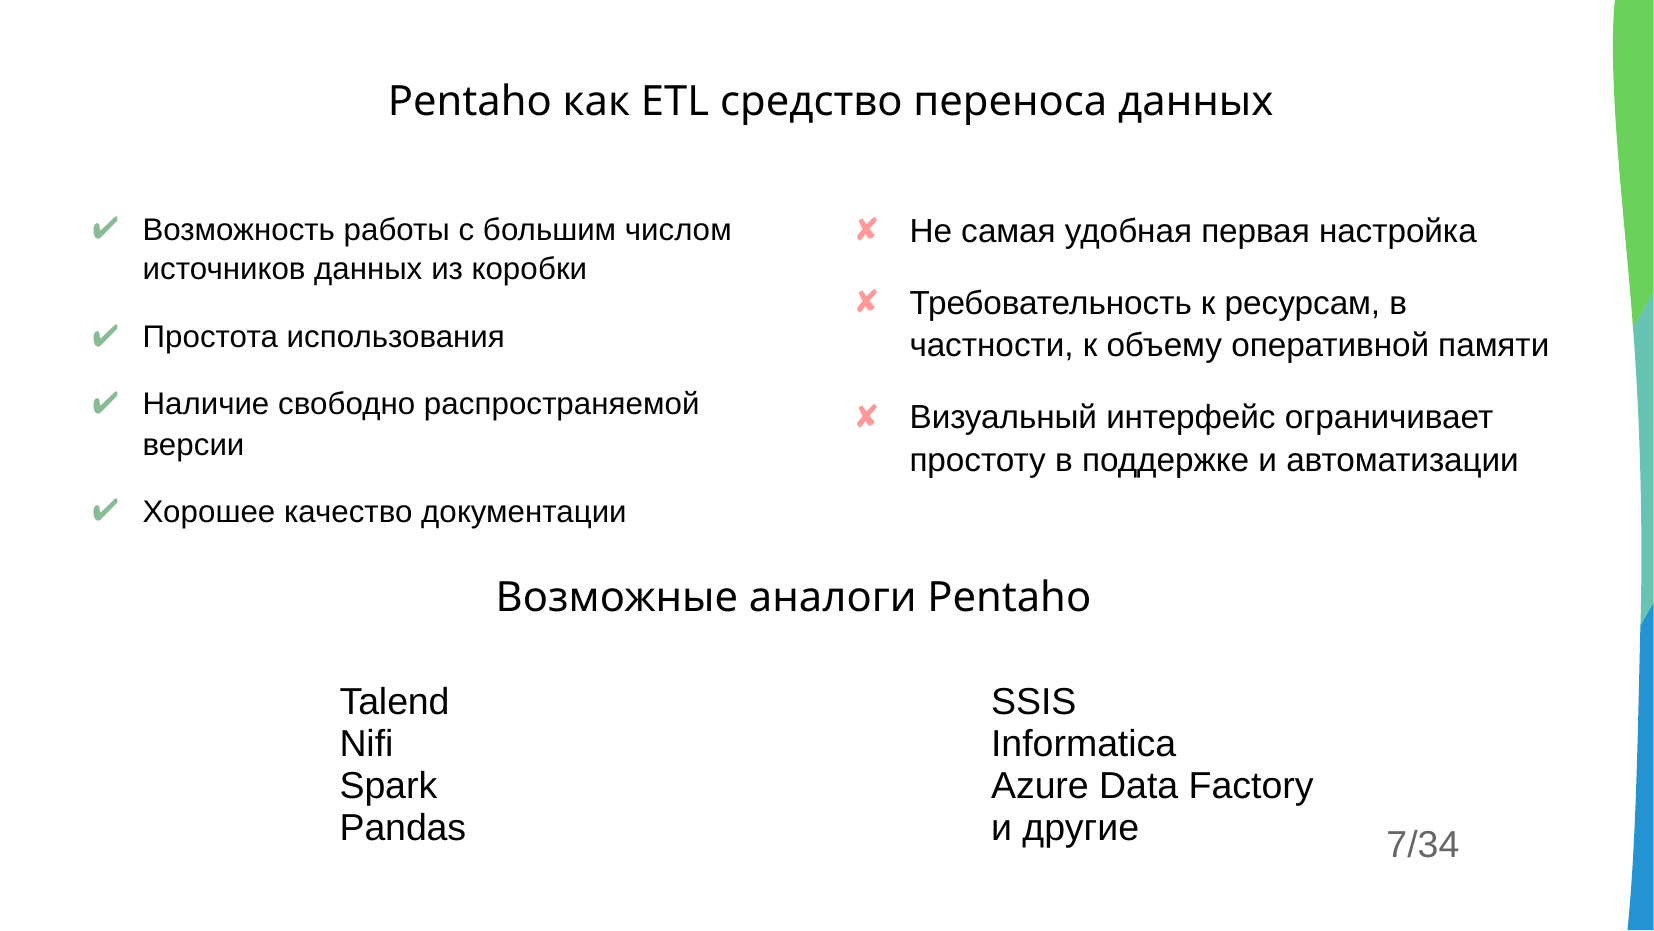

# Pentaho как ETL средство переноса данных
Возможность работы с большим числом источников данных из коробки
Простота использования
Наличие свободно распространяемой версии
Хорошее качество документации
Не самая удобная первая настройка
Требовательность к ресурсам, в частности, к объему оперативной памяти
Визуальный интерфейс ограничивает простоту в поддержке и автоматизации
Возможные аналоги Pentaho
SSIS
Informatica
Azure Data Factory
и другие
Talend
Nifi
Spark
Pandas